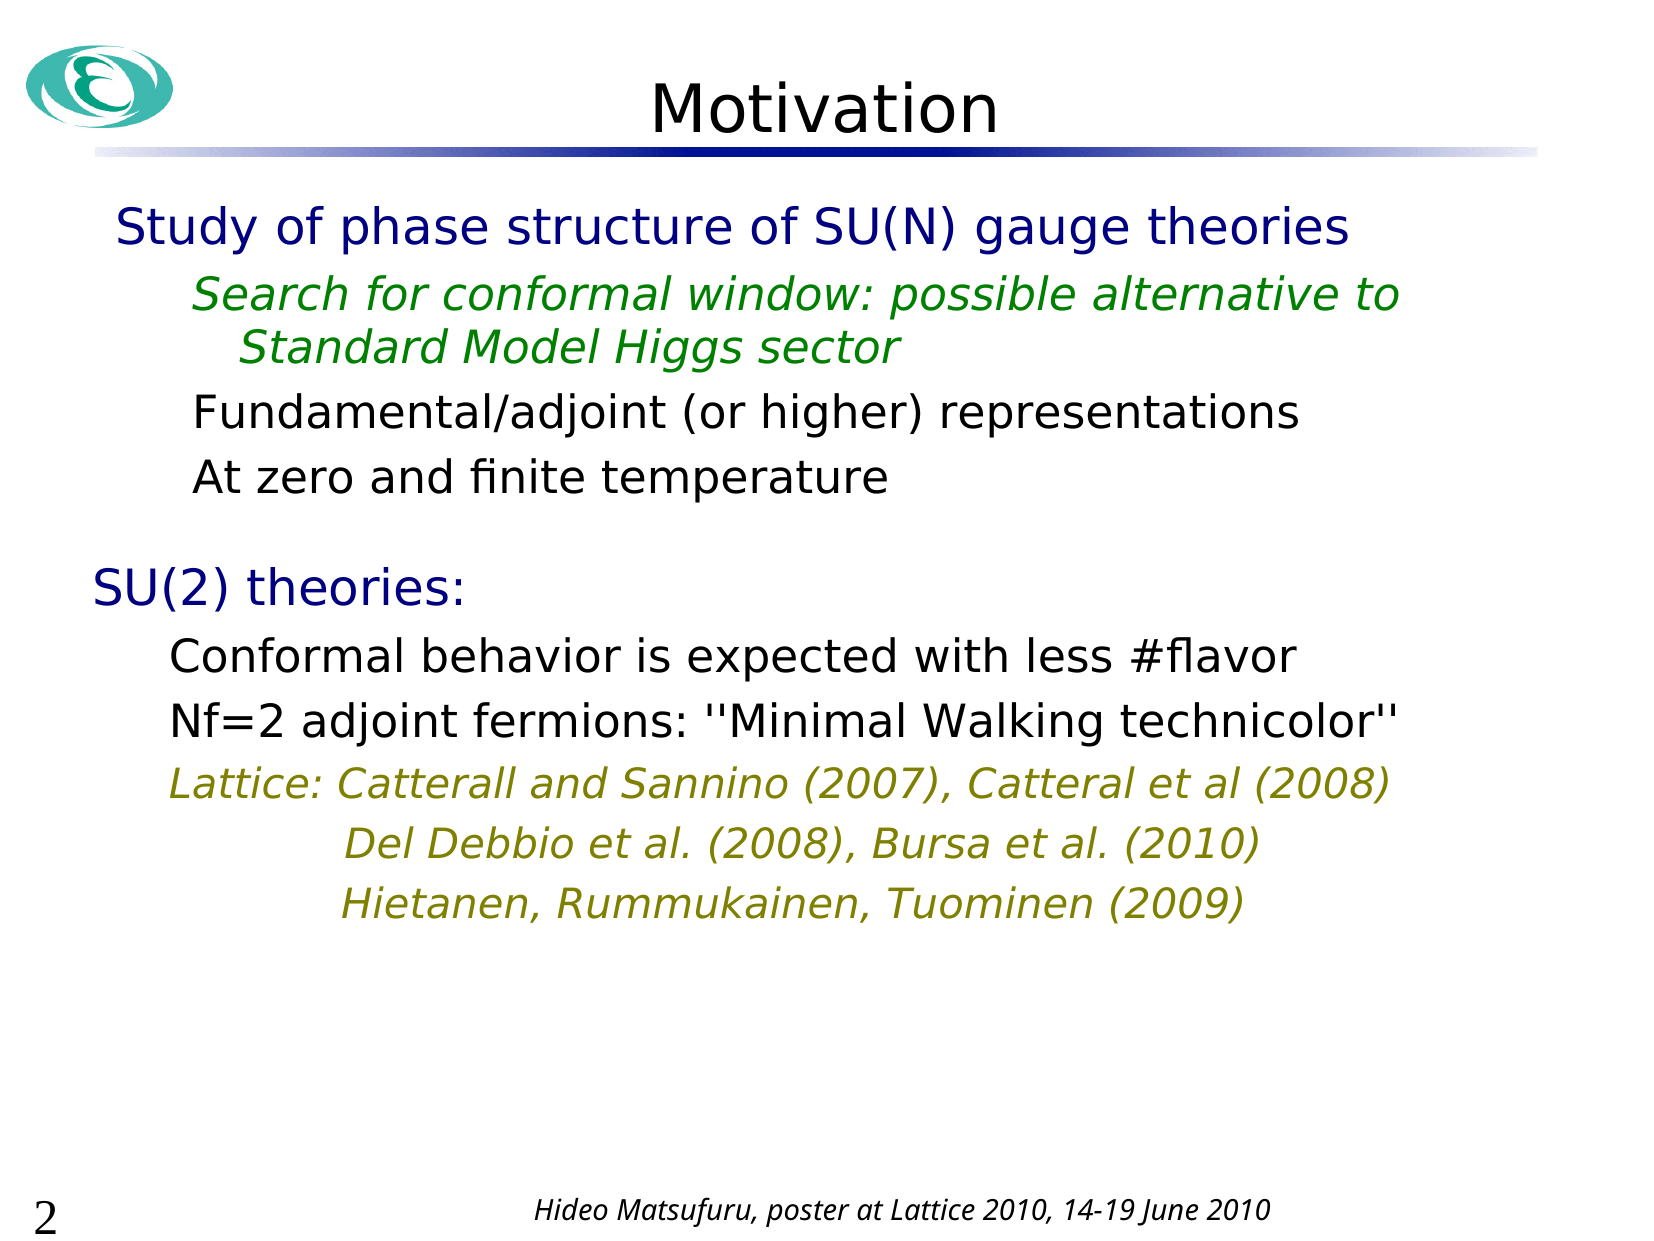

# Motivation
Study of phase structure of SU(N) gauge theories
Search for conformal window: possible alternative to Standard Model Higgs sector
Fundamental/adjoint (or higher) representations
At zero and finite temperature
SU(2) theories:
Conformal behavior is expected with less #flavor
Nf=2 adjoint fermions: ''Minimal Walking technicolor''
Lattice: Catterall and Sannino (2007), Catteral et al (2008)
 Del Debbio et al. (2008), Bursa et al. (2010)
 Hietanen, Rummukainen, Tuominen (2009)